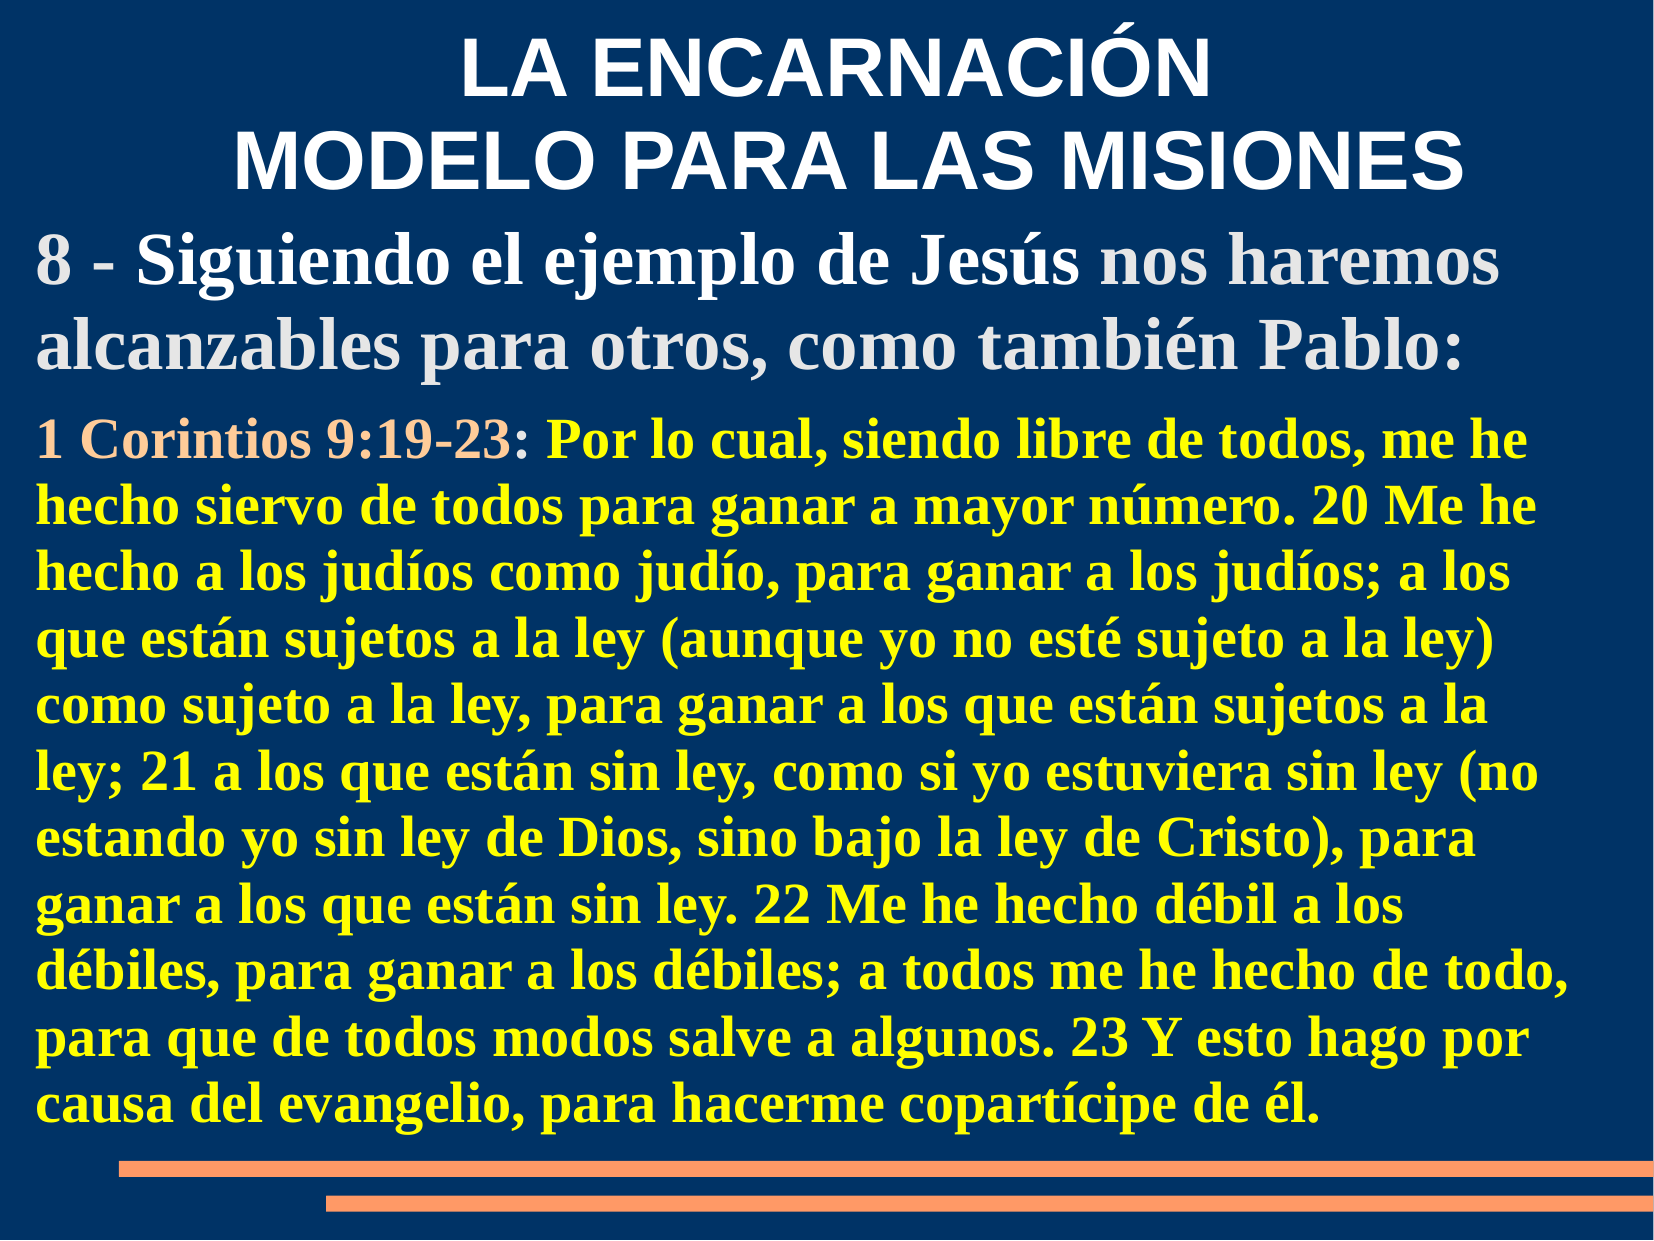

# LA ENCARNACIÓN MODELO PARA LAS MISIONES
8 - Siguiendo el ejemplo de Jesús nos haremos alcanzables para otros, como también Pablo:
1 Corintios 9:19-23: Por lo cual, siendo libre de todos, me he hecho siervo de todos para ganar a mayor número. 20 Me he hecho a los judíos como judío, para ganar a los judíos; a los que están sujetos a la ley (aunque yo no esté sujeto a la ley) como sujeto a la ley, para ganar a los que están sujetos a la ley; 21 a los que están sin ley, como si yo estuviera sin ley (no estando yo sin ley de Dios, sino bajo la ley de Cristo), para ganar a los que están sin ley. 22 Me he hecho débil a los débiles, para ganar a los débiles; a todos me he hecho de todo, para que de todos modos salve a algunos. 23 Y esto hago por causa del evangelio, para hacerme copartícipe de él.